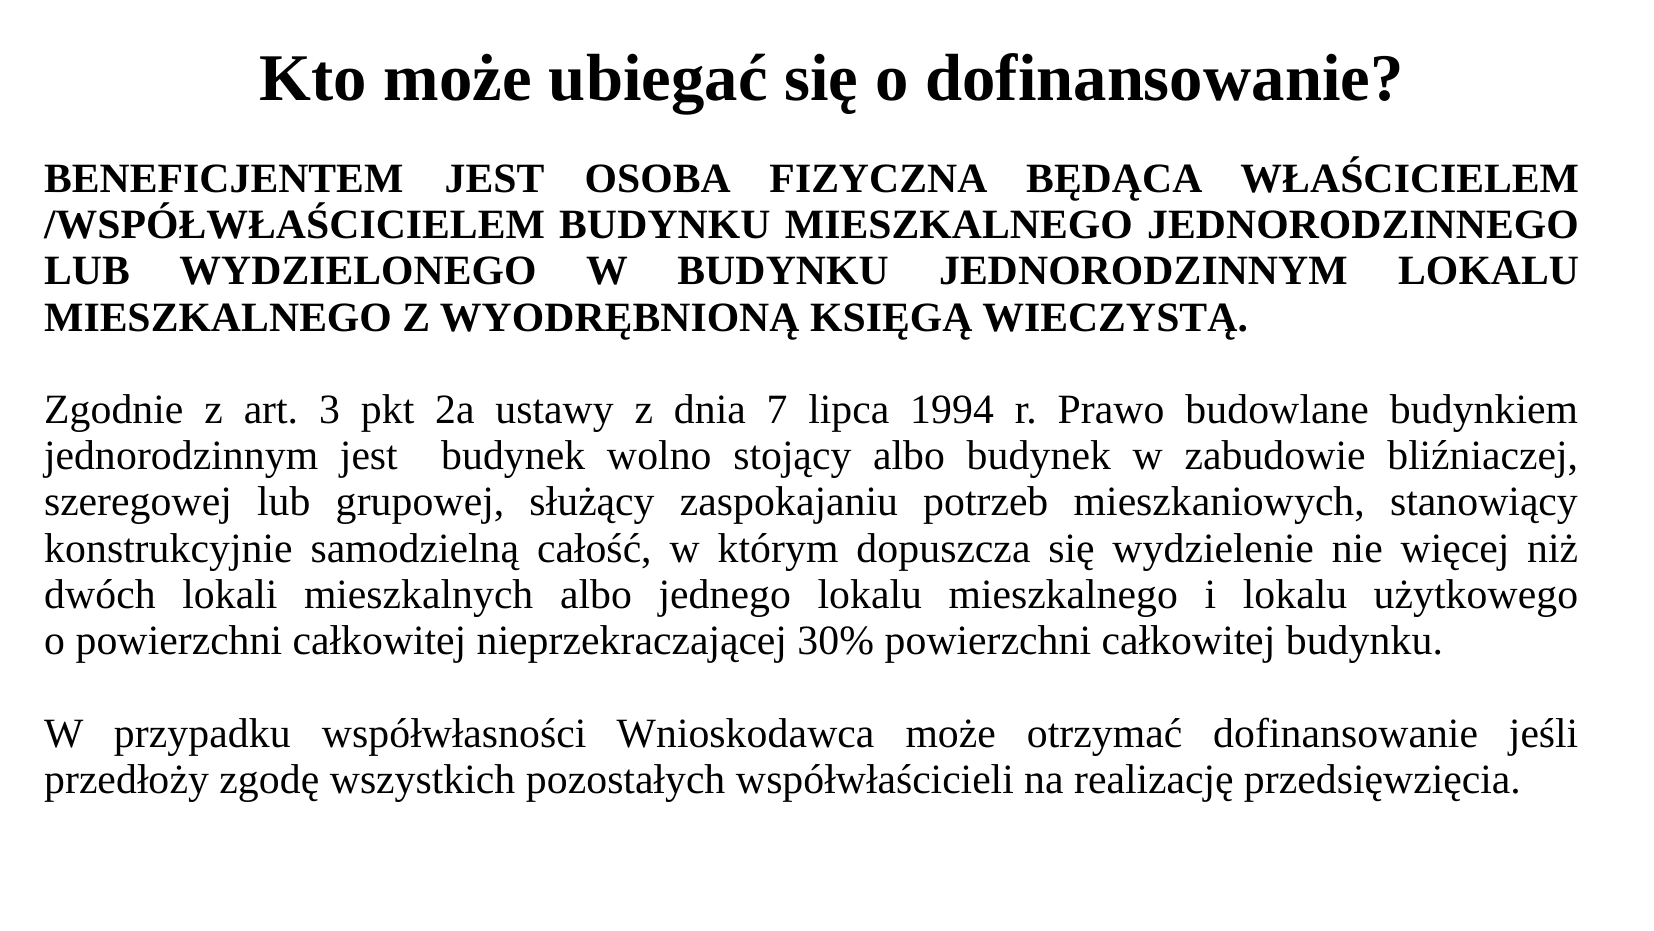

# Kto może ubiegać się o dofinansowanie?
BENEFICJENTEM JEST OSOBA FIZYCZNA BĘDĄCA WŁAŚCICIELEM /WSPÓŁWŁAŚCICIELEM BUDYNKU MIESZKALNEGO JEDNORODZINNEGO LUB WYDZIELONEGO W BUDYNKU JEDNORODZINNYM LOKALU MIESZKALNEGO Z WYODRĘBNIONĄ KSIĘGĄ WIECZYSTĄ.
Zgodnie z art. 3 pkt 2a ustawy z dnia 7 lipca 1994 r. Prawo budowlane budynkiem jednorodzinnym jest budynek wolno stojący albo budynek w zabudowie bliźniaczej, szeregowej lub grupowej, służący zaspokajaniu potrzeb mieszkaniowych, stanowiący konstrukcyjnie samodzielną całość, w którym dopuszcza się wydzielenie nie więcej niż dwóch lokali mieszkalnych albo jednego lokalu mieszkalnego i lokalu użytkowego
o powierzchni całkowitej nieprzekraczającej 30% powierzchni całkowitej budynku.
W przypadku współwłasności Wnioskodawca może otrzymać dofinansowanie jeśli przedłoży zgodę wszystkich pozostałych współwłaścicieli na realizację przedsięwzięcia.